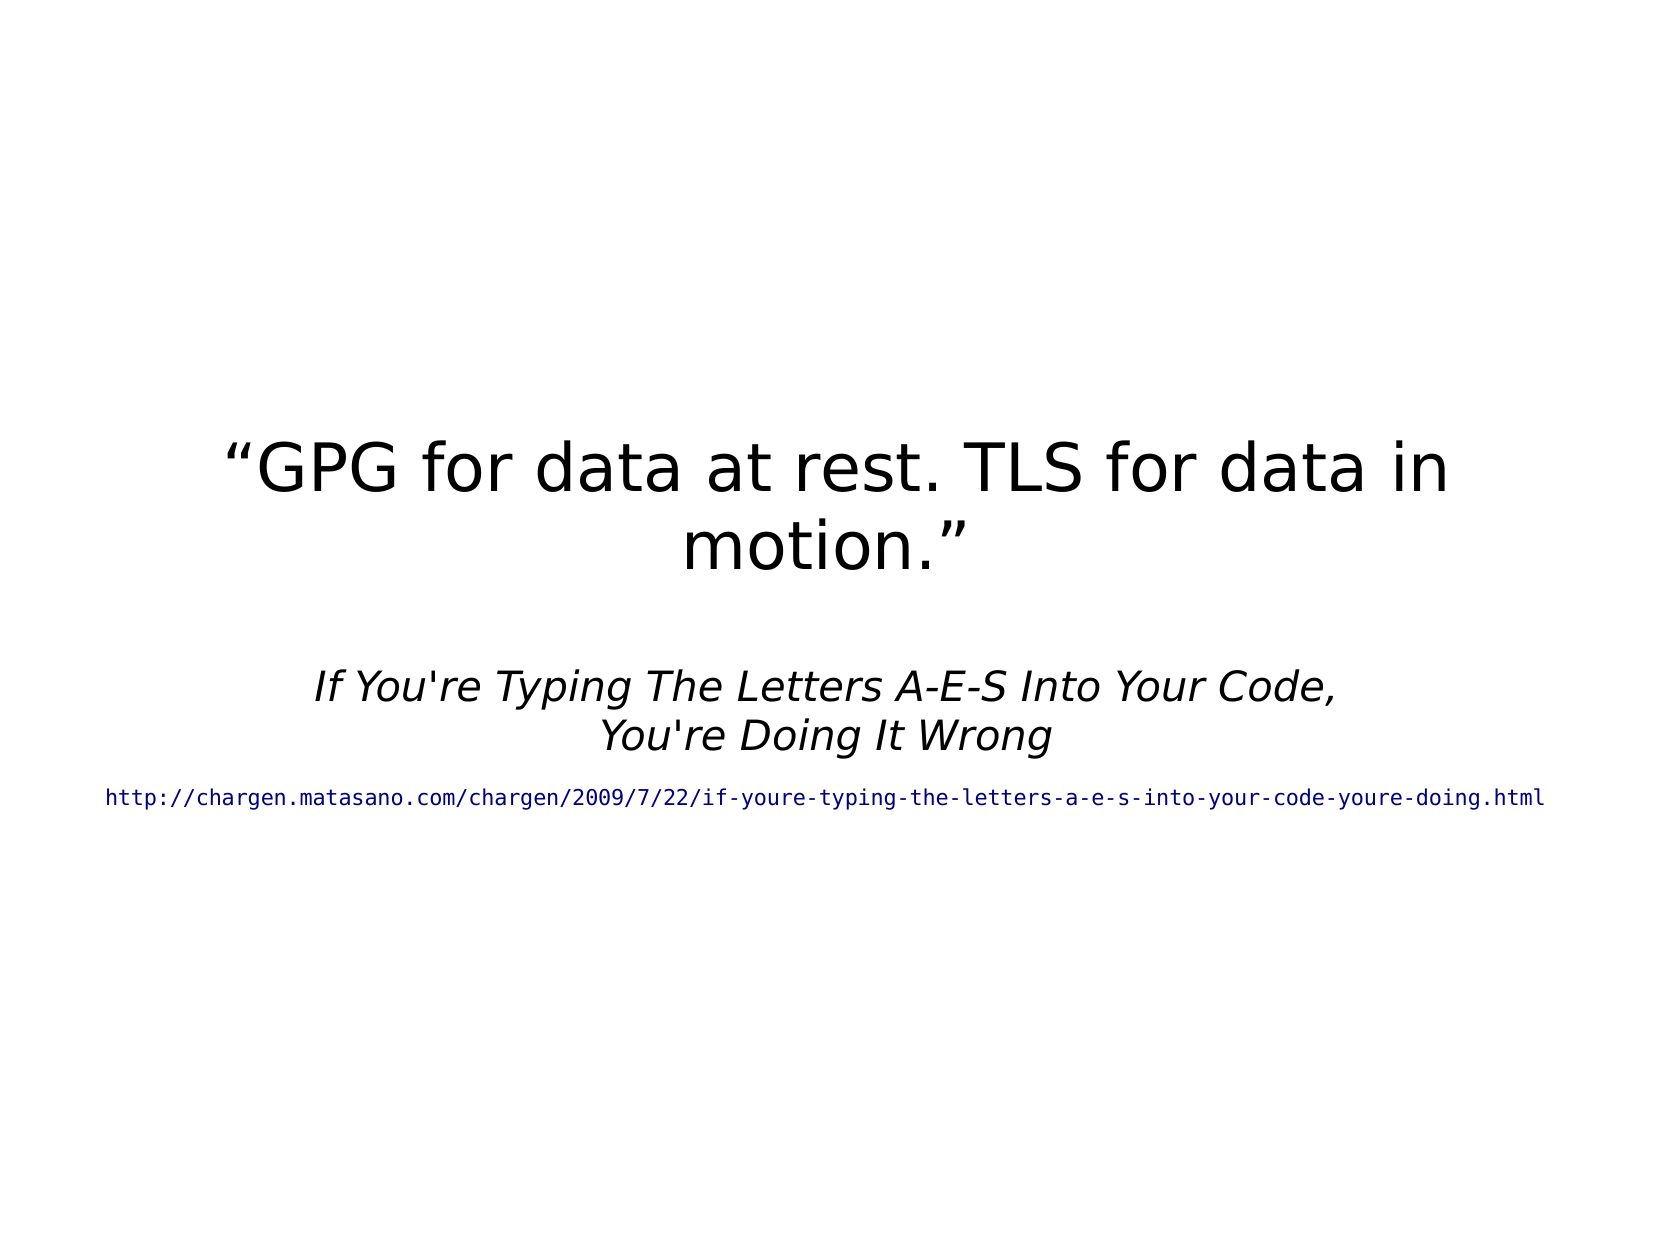

# “GPG for data at rest. TLS for data in motion.”
If You're Typing The Letters A-E-S Into Your Code,
You're Doing It Wrong
http://chargen.matasano.com/chargen/2009/7/22/if-youre-typing-the-letters-a-e-s-into-your-code-youre-doing.html